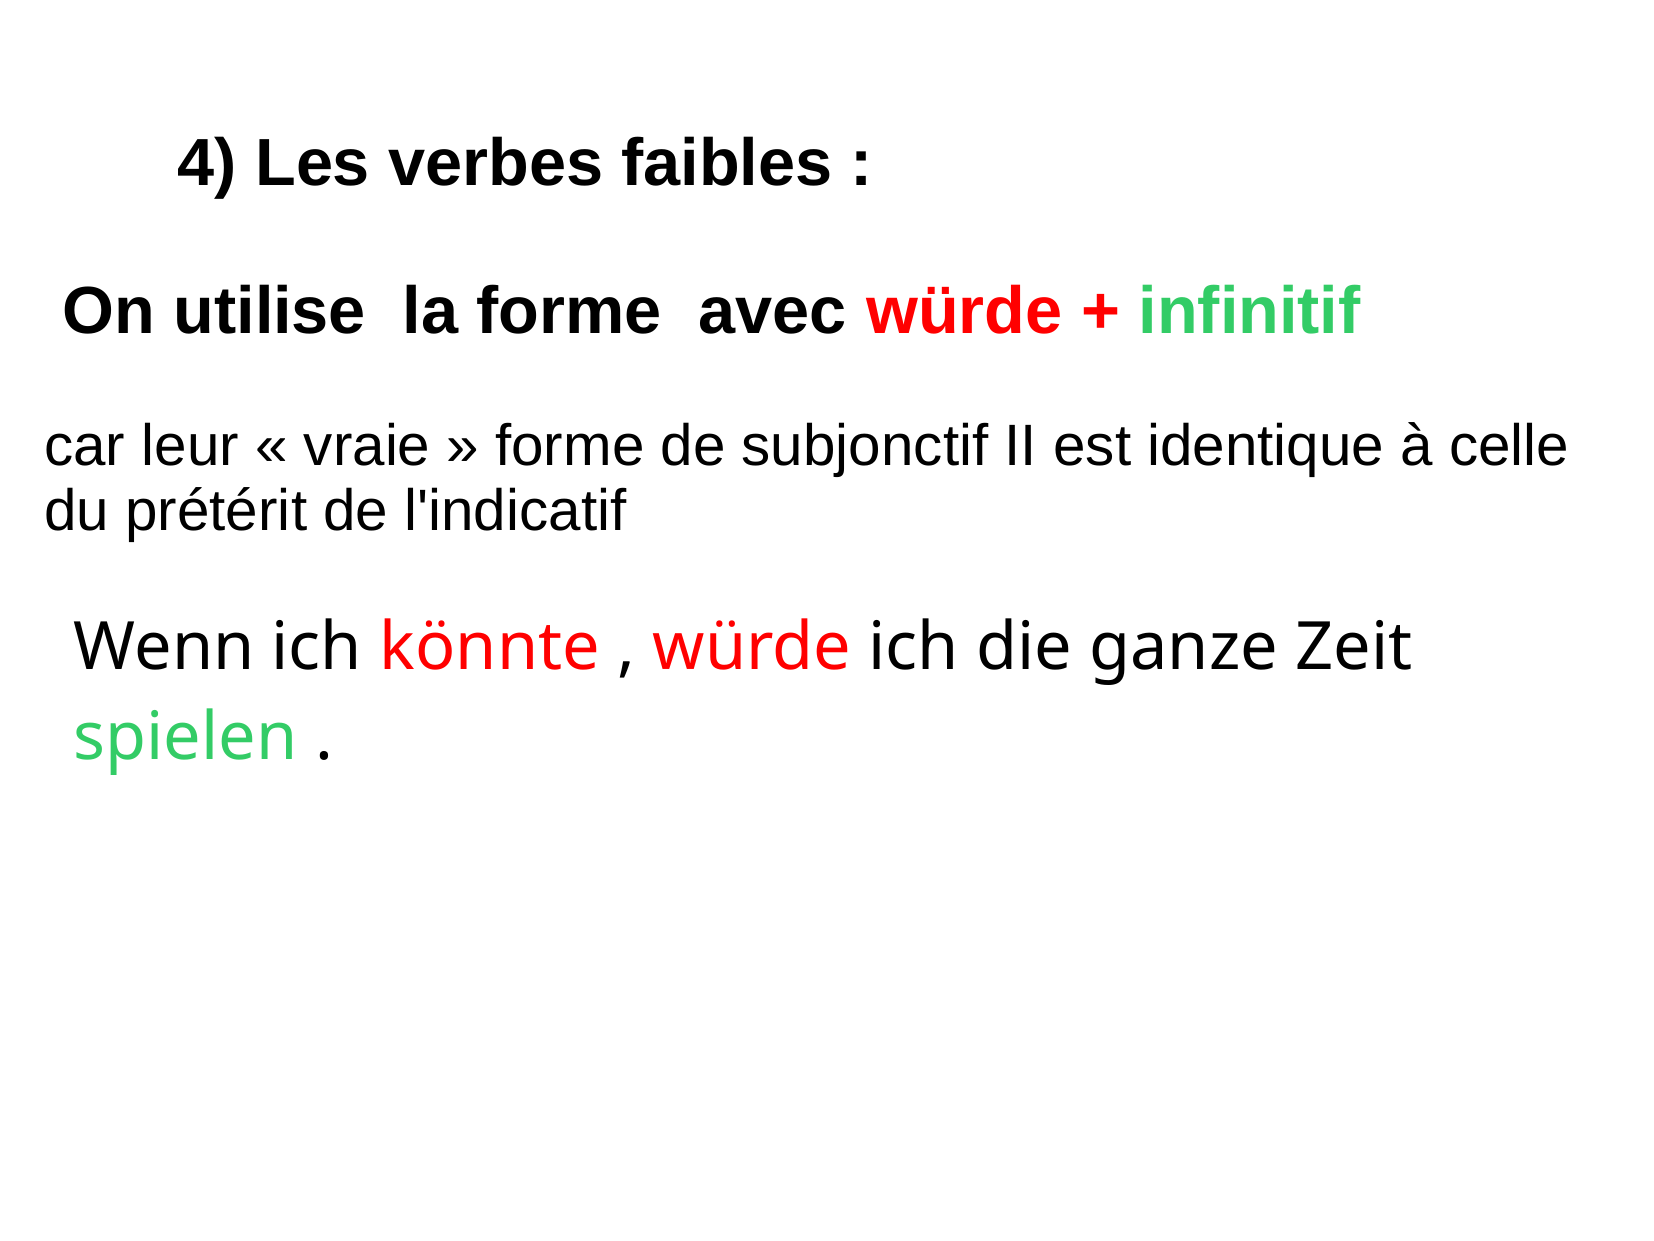

# 4) Les verbes faibles :
 On utilise la forme avec würde + infinitif
car leur « vraie » forme de subjonctif II est identique à celle du prétérit de l'indicatif
Wenn ich könnte , würde ich die ganze Zeit spielen .